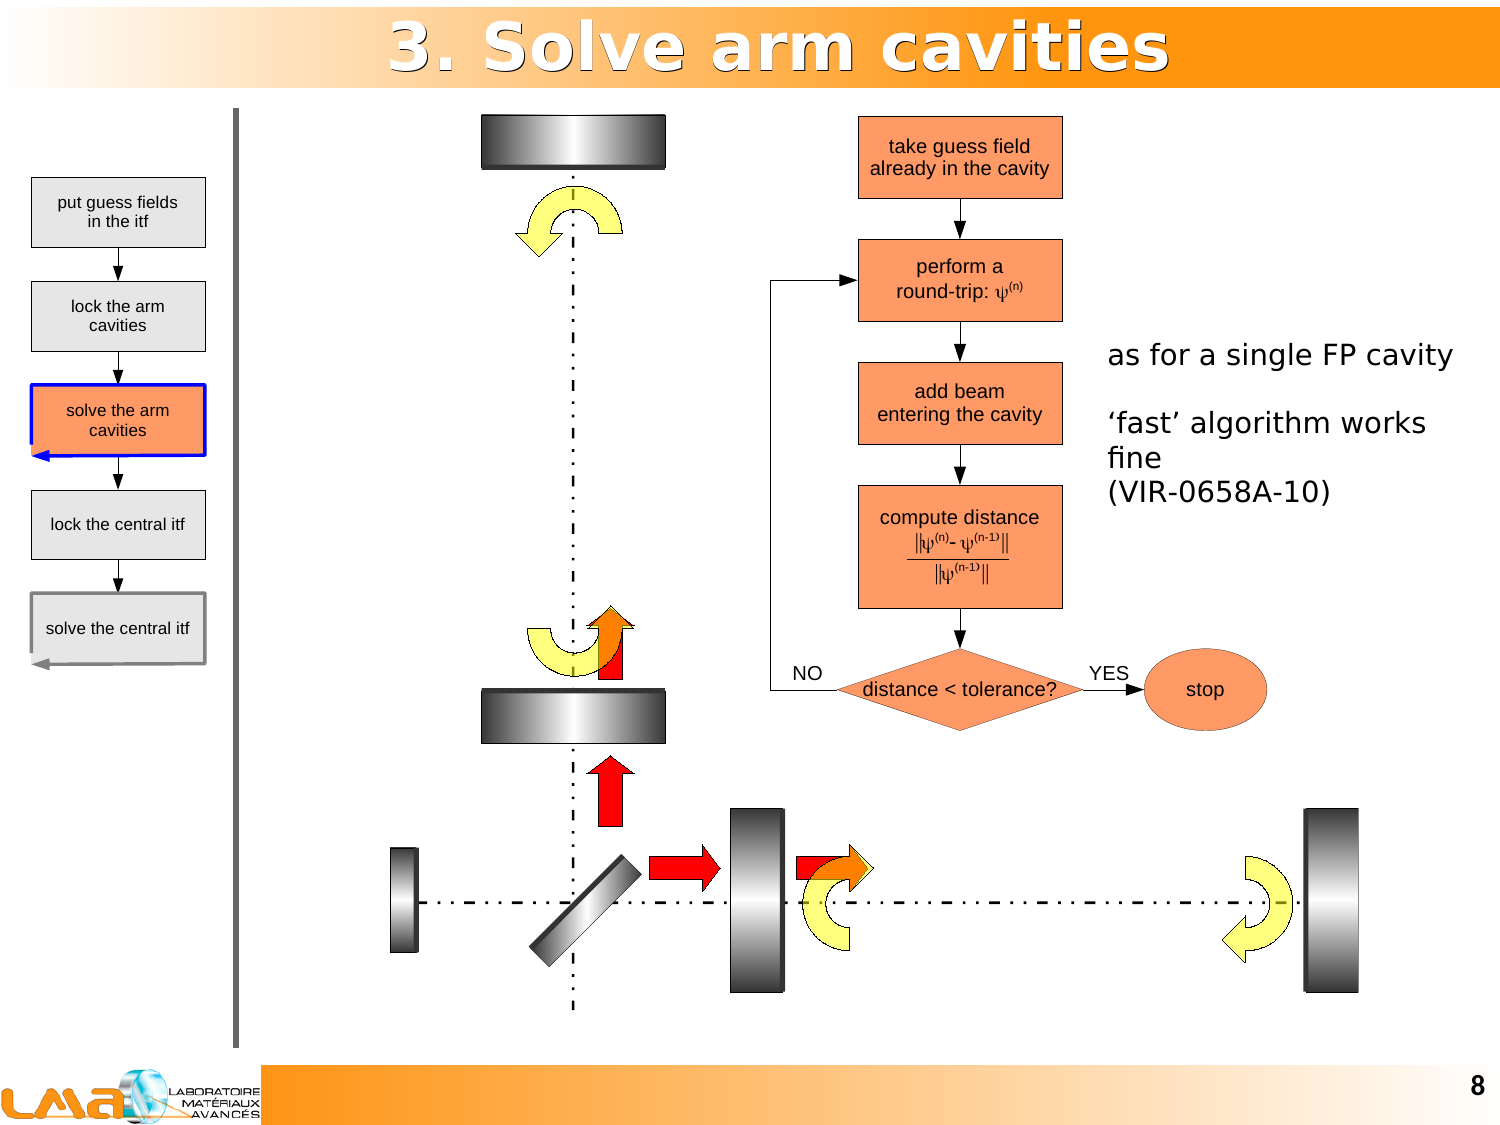

# 3. Solve arm cavities
as for a single FP cavity
‘fast’ algorithm works fine
(VIR-0658A-10)
8